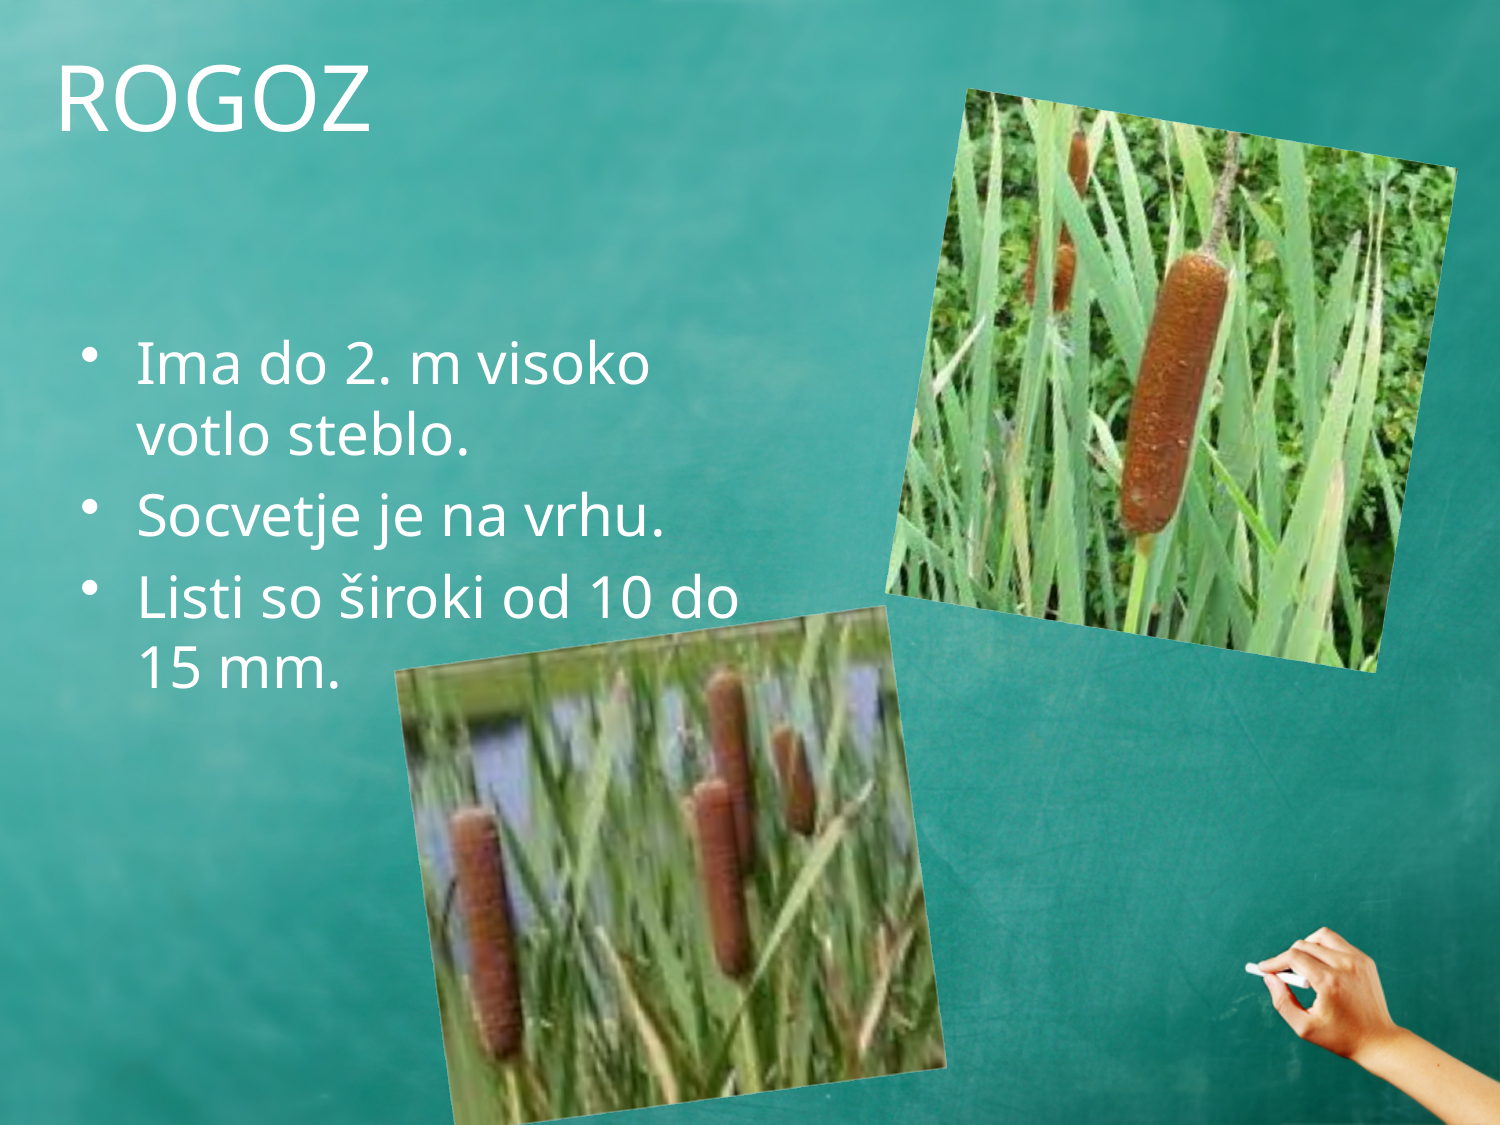

# ROGOZ
Ima do 2. m visoko votlo steblo.
Socvetje je na vrhu.
Listi so široki od 10 do 15 mm.